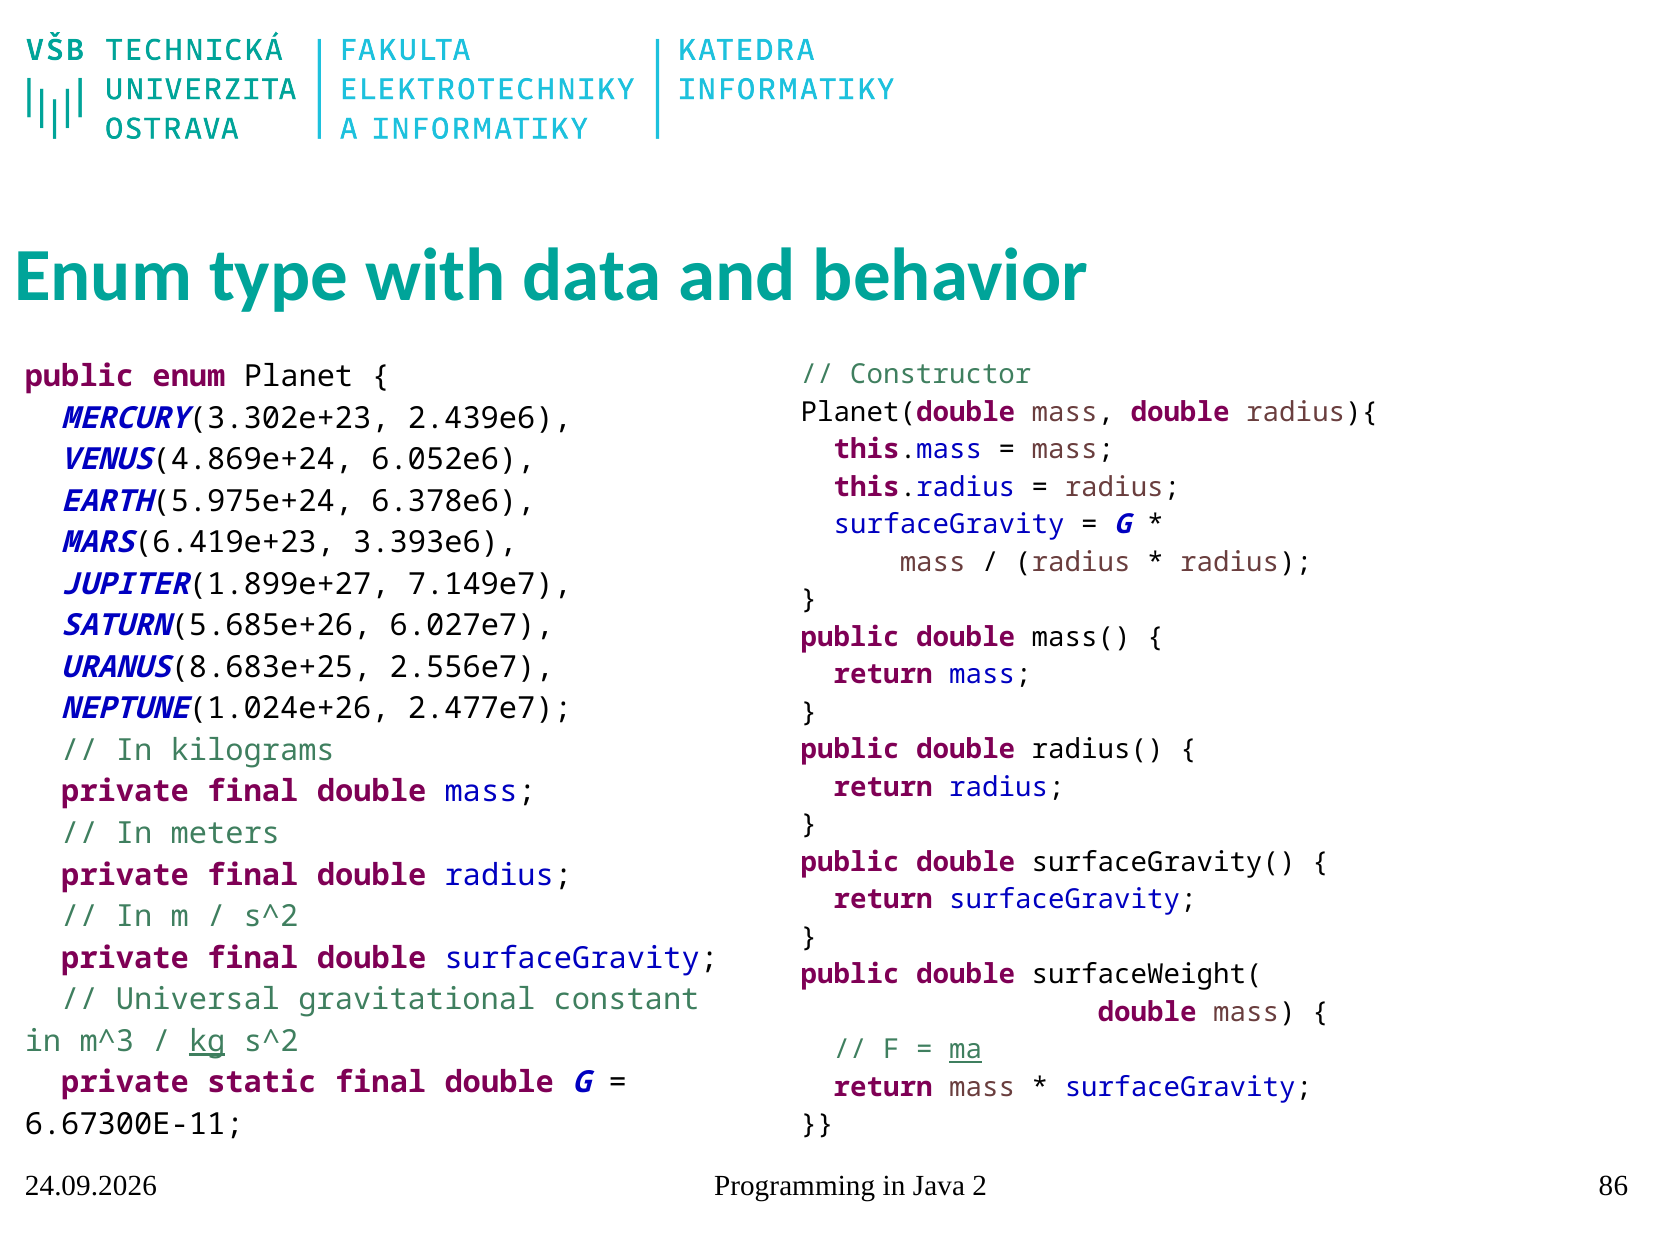

# Enum type with data and behavior
public enum Planet {
 MERCURY(3.302e+23, 2.439e6),
 VENUS(4.869e+24, 6.052e6),
 EARTH(5.975e+24, 6.378e6),
 MARS(6.419e+23, 3.393e6),
 JUPITER(1.899e+27, 7.149e7),
 SATURN(5.685e+26, 6.027e7),
 URANUS(8.683e+25, 2.556e7),
 NEPTUNE(1.024e+26, 2.477e7);
 // In kilograms
 private final double mass;
 // In meters
 private final double radius;
 // In m / s^2
 private final double surfaceGravity;
 // Universal gravitational constant in m^3 / kg s^2
 private static final double G = 6.67300E-11;
 // Constructor
 Planet(double mass, double radius){
 this.mass = mass;
 this.radius = radius;
 surfaceGravity = G *
 mass / (radius * radius);
 }
 public double mass() {
 return mass;
 }
 public double radius() {
 return radius;
 }
 public double surfaceGravity() {
 return surfaceGravity;
 }
 public double surfaceWeight(
 double mass) {
 // F = ma
 return mass * surfaceGravity;
 }}
Programming in Java 2
86